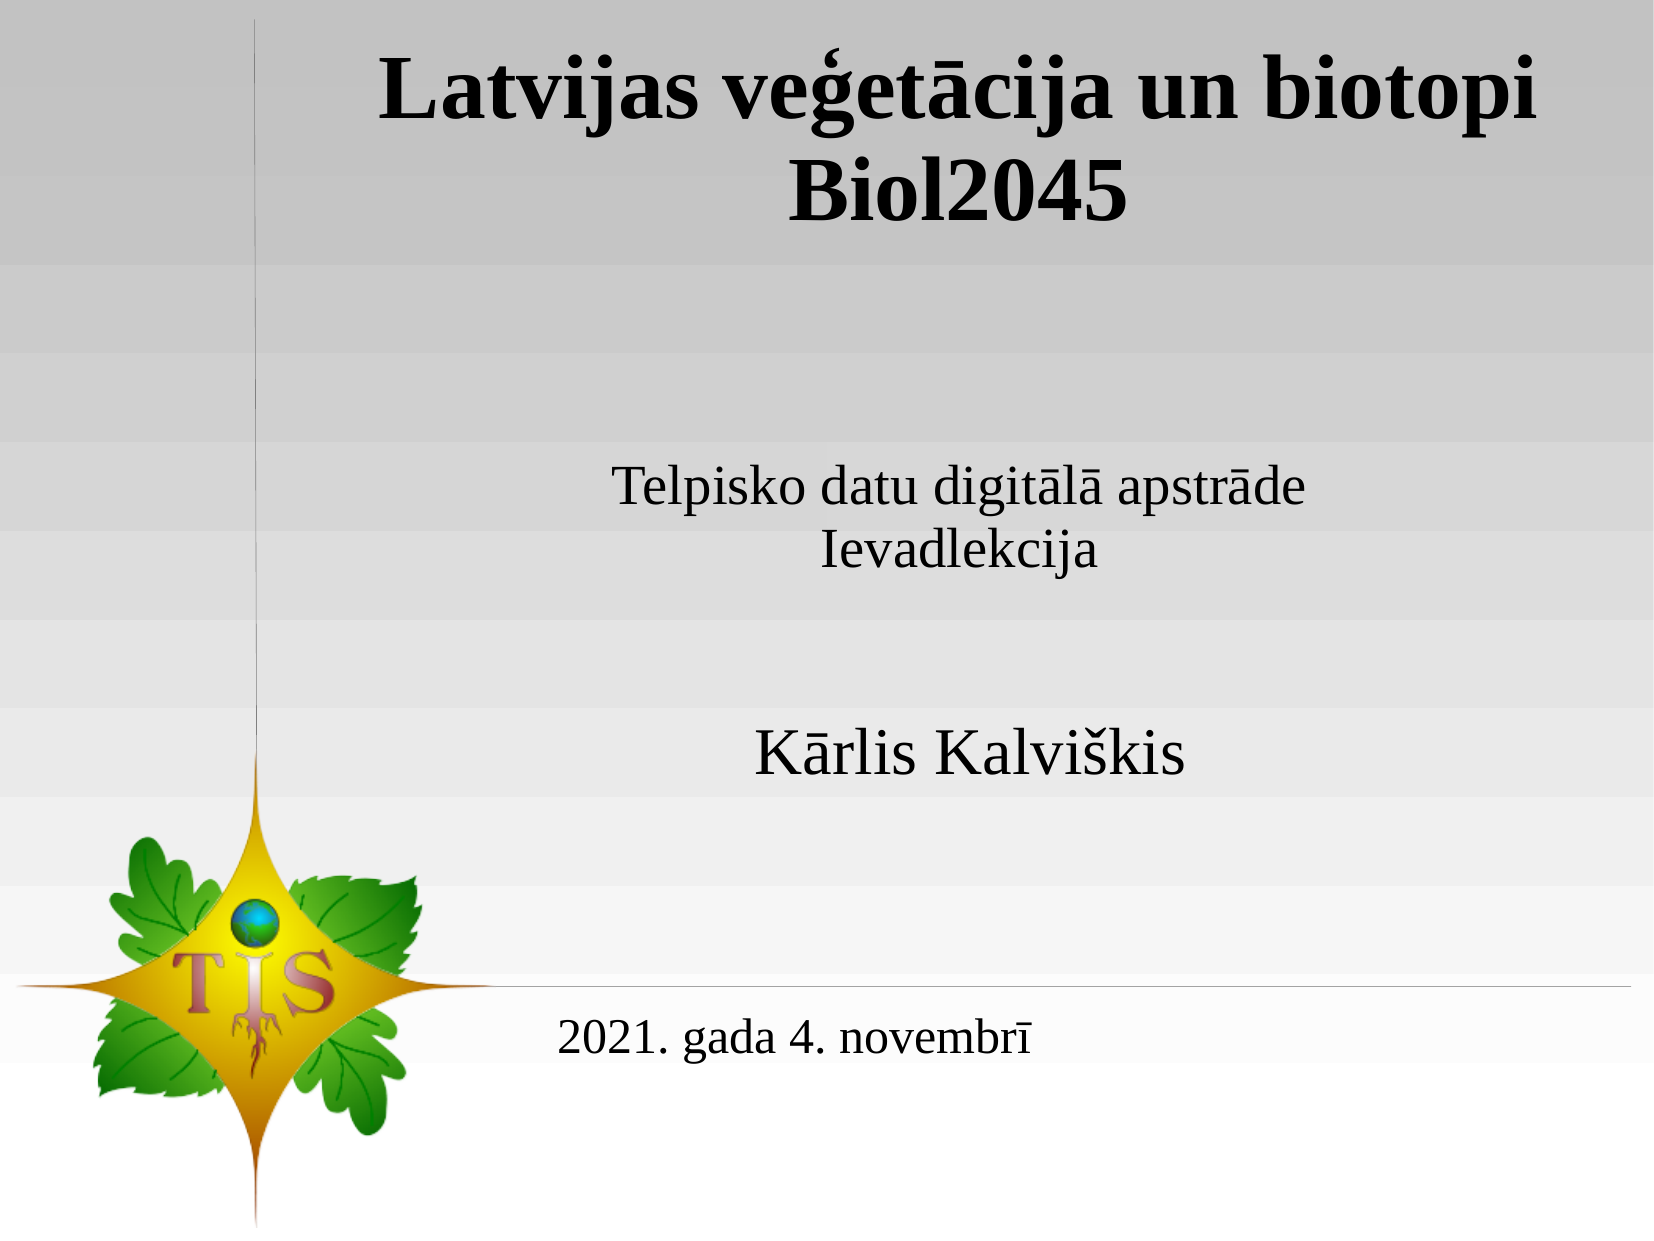

# Telpisko datu digitālā apstrāde Ievadlekcija
2021. gada 4. novembrī